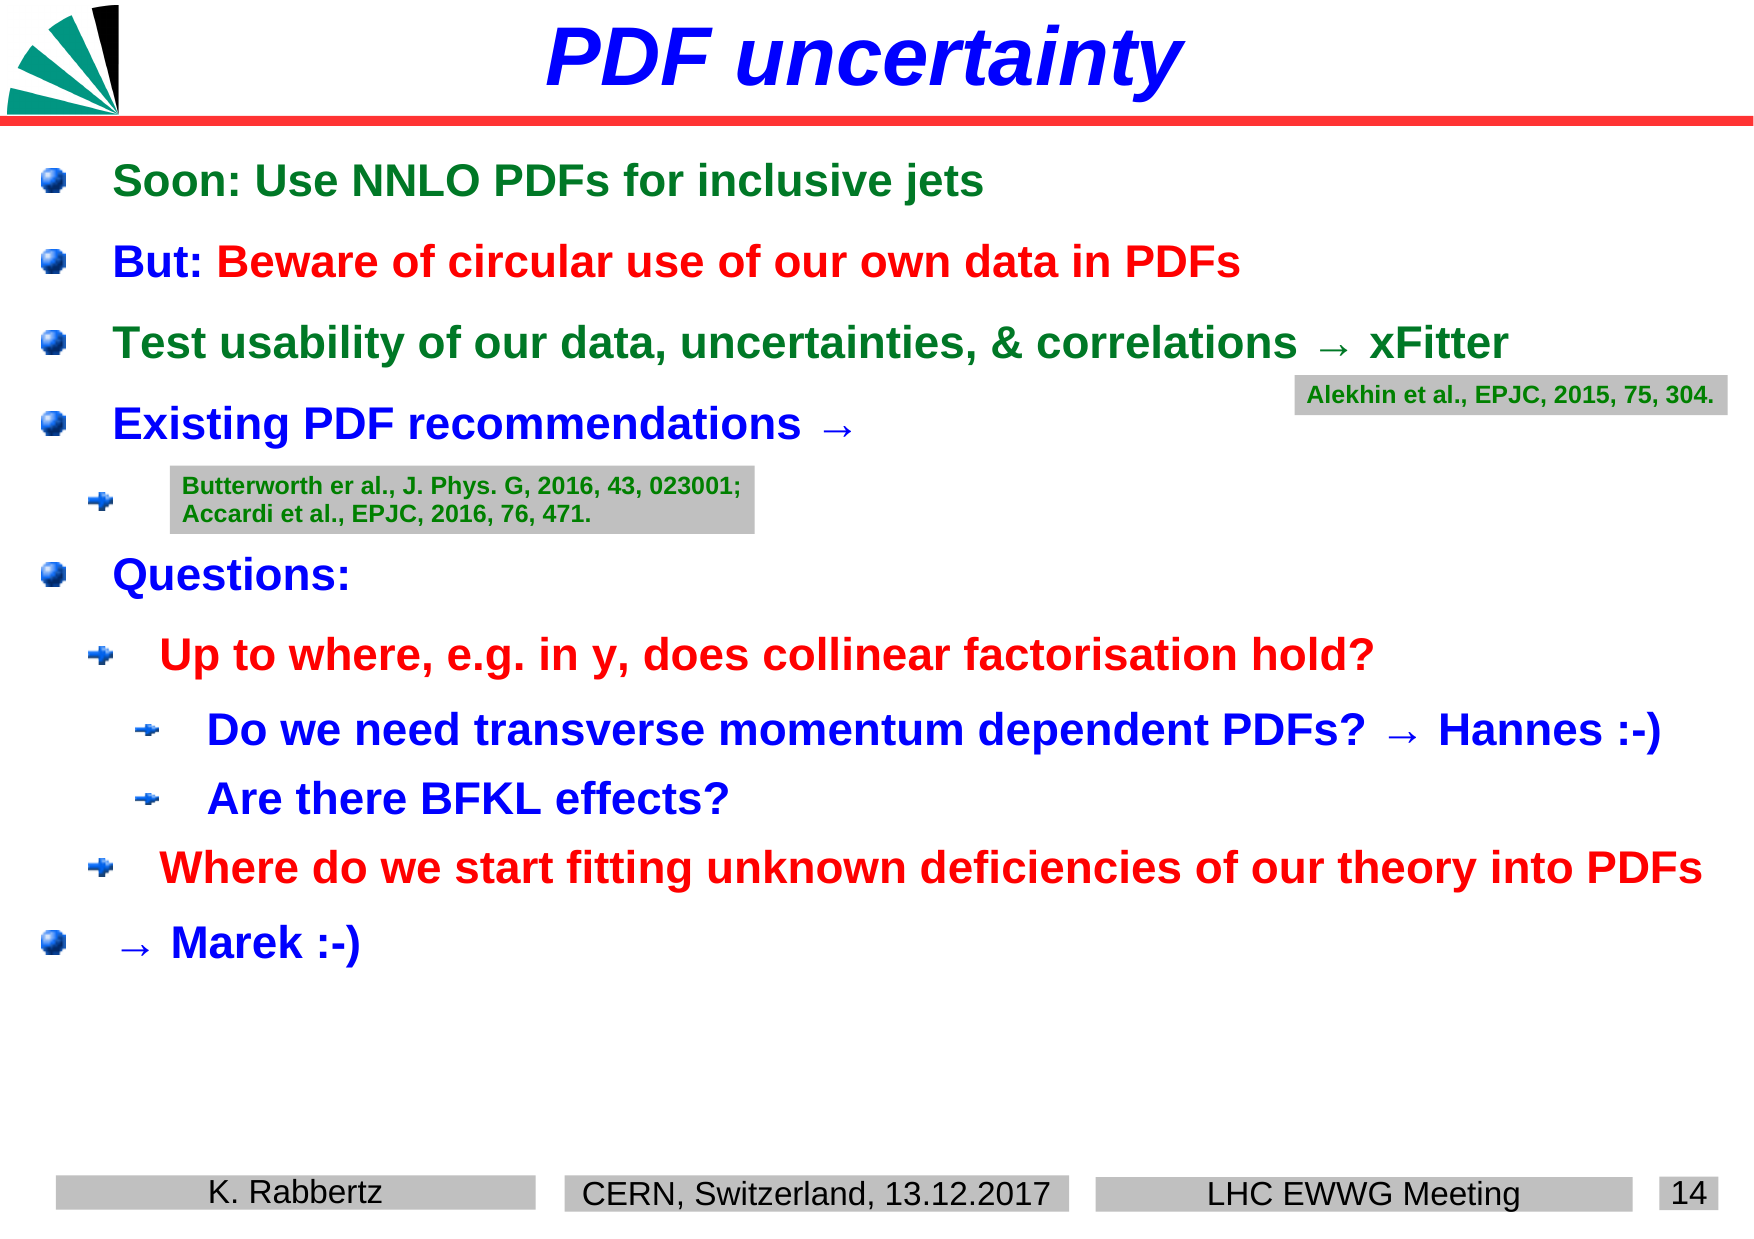

# PDF uncertainty
Soon: Use NNLO PDFs for inclusive jets
But: Beware of circular use of our own data in PDFs
Test usability of our data, uncertainties, & correlations → xFitter
Existing PDF recommendations →
Questions:
Up to where, e.g. in y, does collinear factorisation hold?
Do we need transverse momentum dependent PDFs? → Hannes :-)
Are there BFKL effects?
Where do we start fitting unknown deficiencies of our theory into PDFs
→ Marek :-)
Alekhin et al., EPJC, 2015, 75, 304.
Butterworth er al., J. Phys. G, 2016, 43, 023001;
Accardi et al., EPJC, 2016, 76, 471.